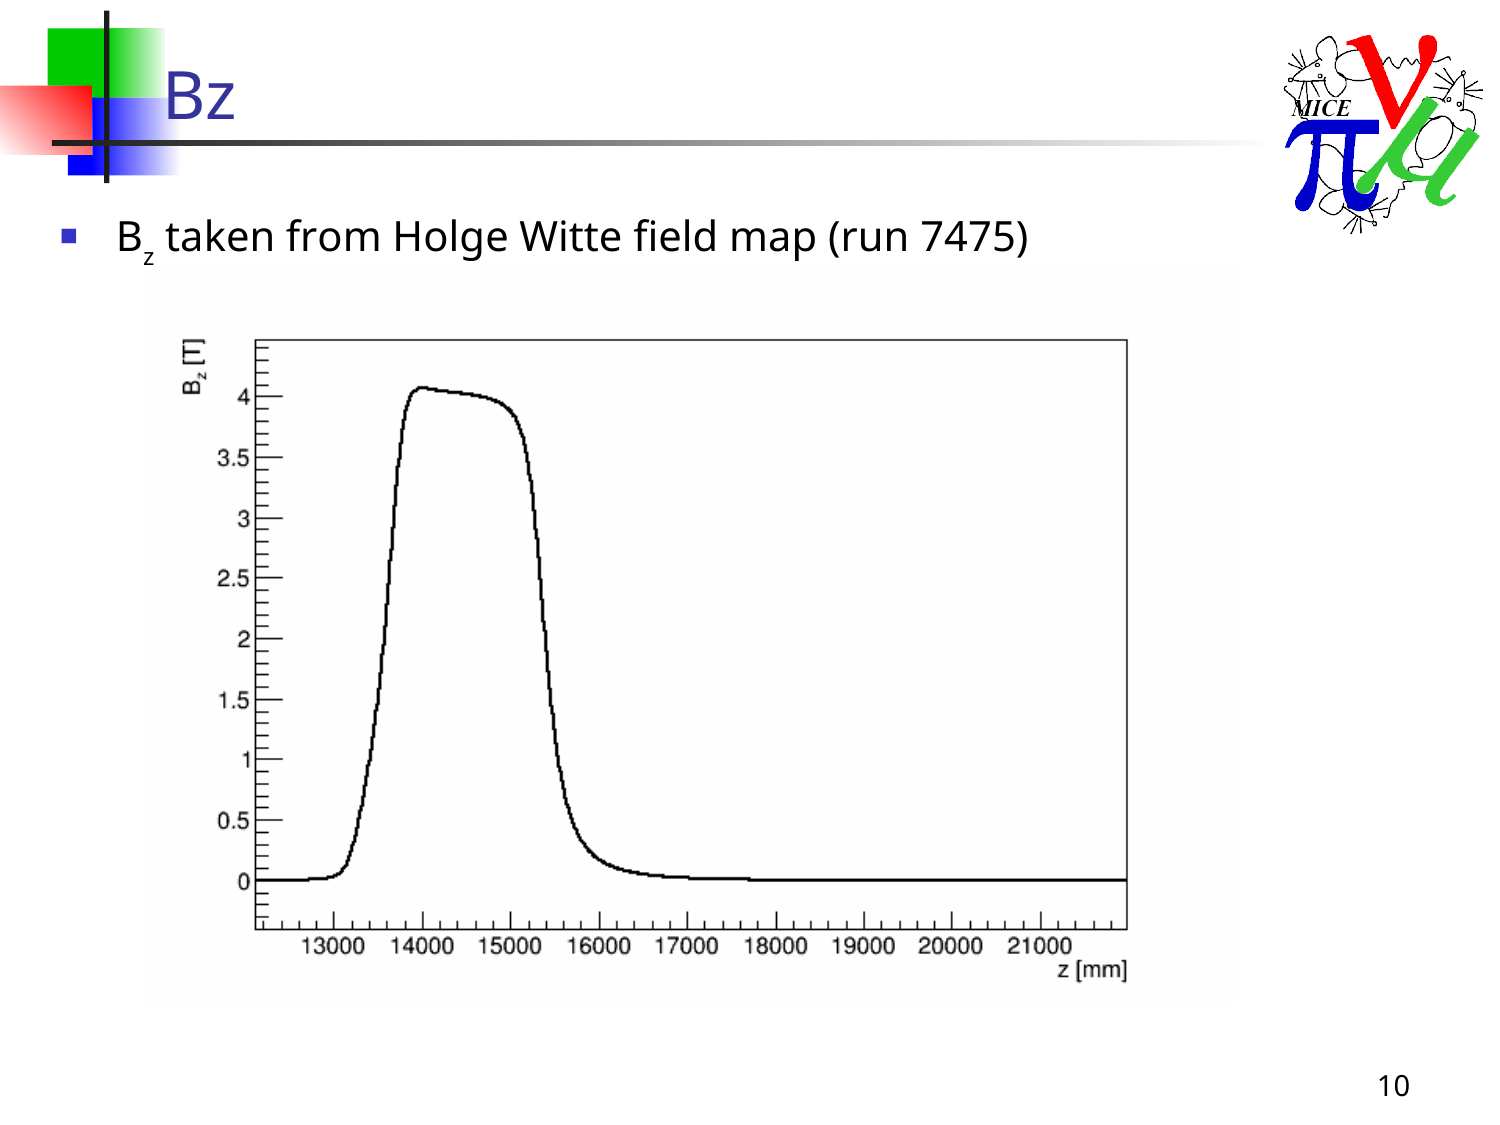

# Bz
Bz taken from Holge Witte field map (run 7475)
10